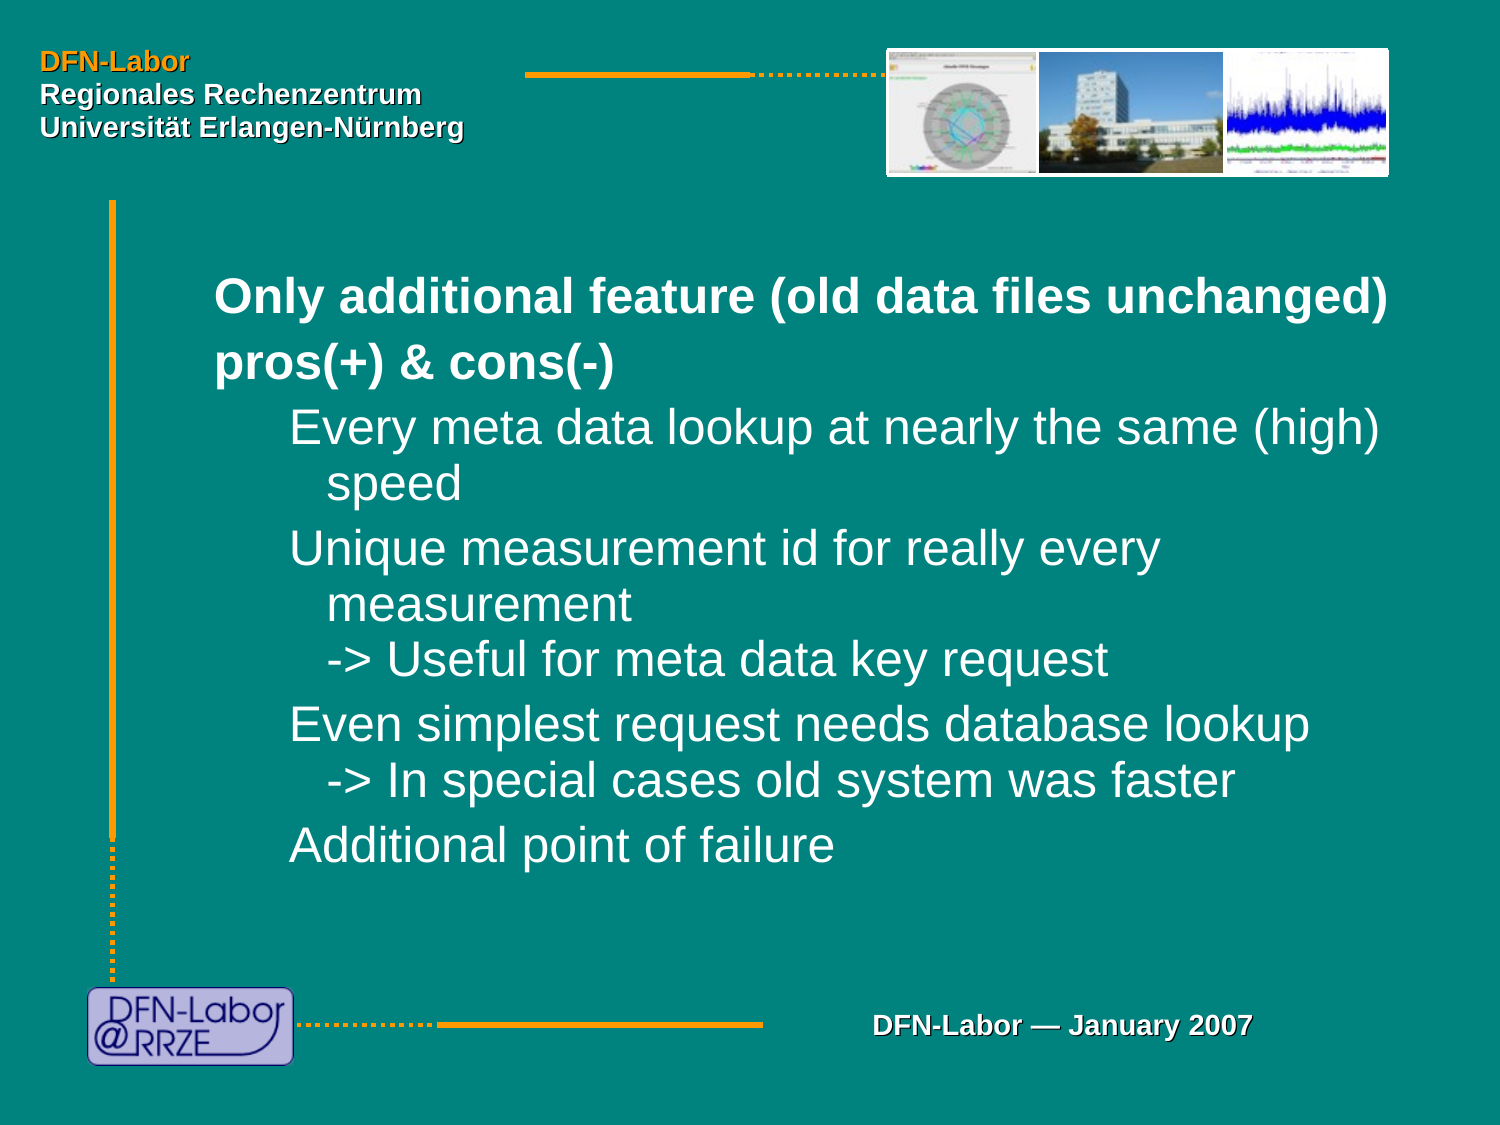

# Only additional feature (old data files unchanged)
pros(+) & cons(-)
Every meta data lookup at nearly the same (high) speed
Unique measurement id for really every measurement
-> Useful for meta data key request
Even simplest request needs database lookup
-> In special cases old system was faster
Additional point of failure